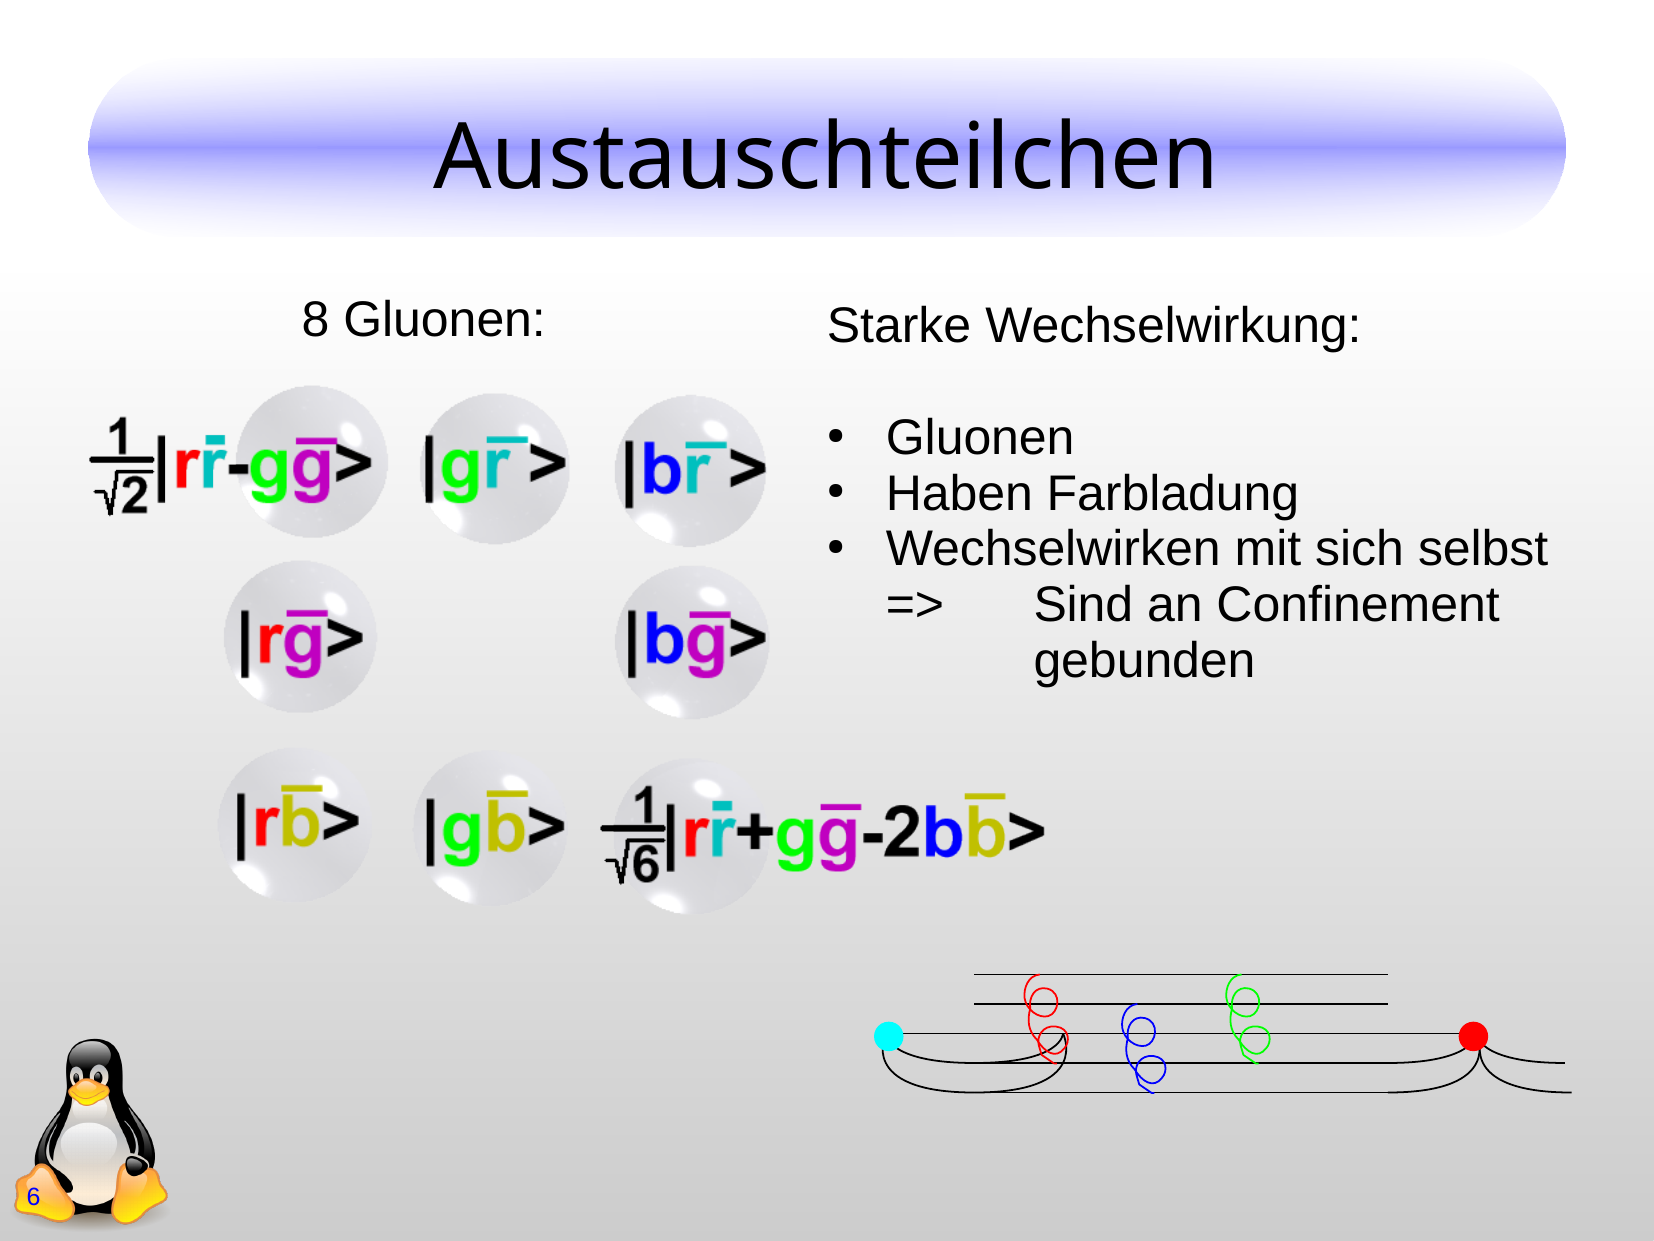

# Austauschteilchen
8 Gluonen:
Starke Wechselwirkung:
Gluonen
Haben Farbladung
Wechselwirken mit sich selbst
=>	Sind an Confinement 		gebunden